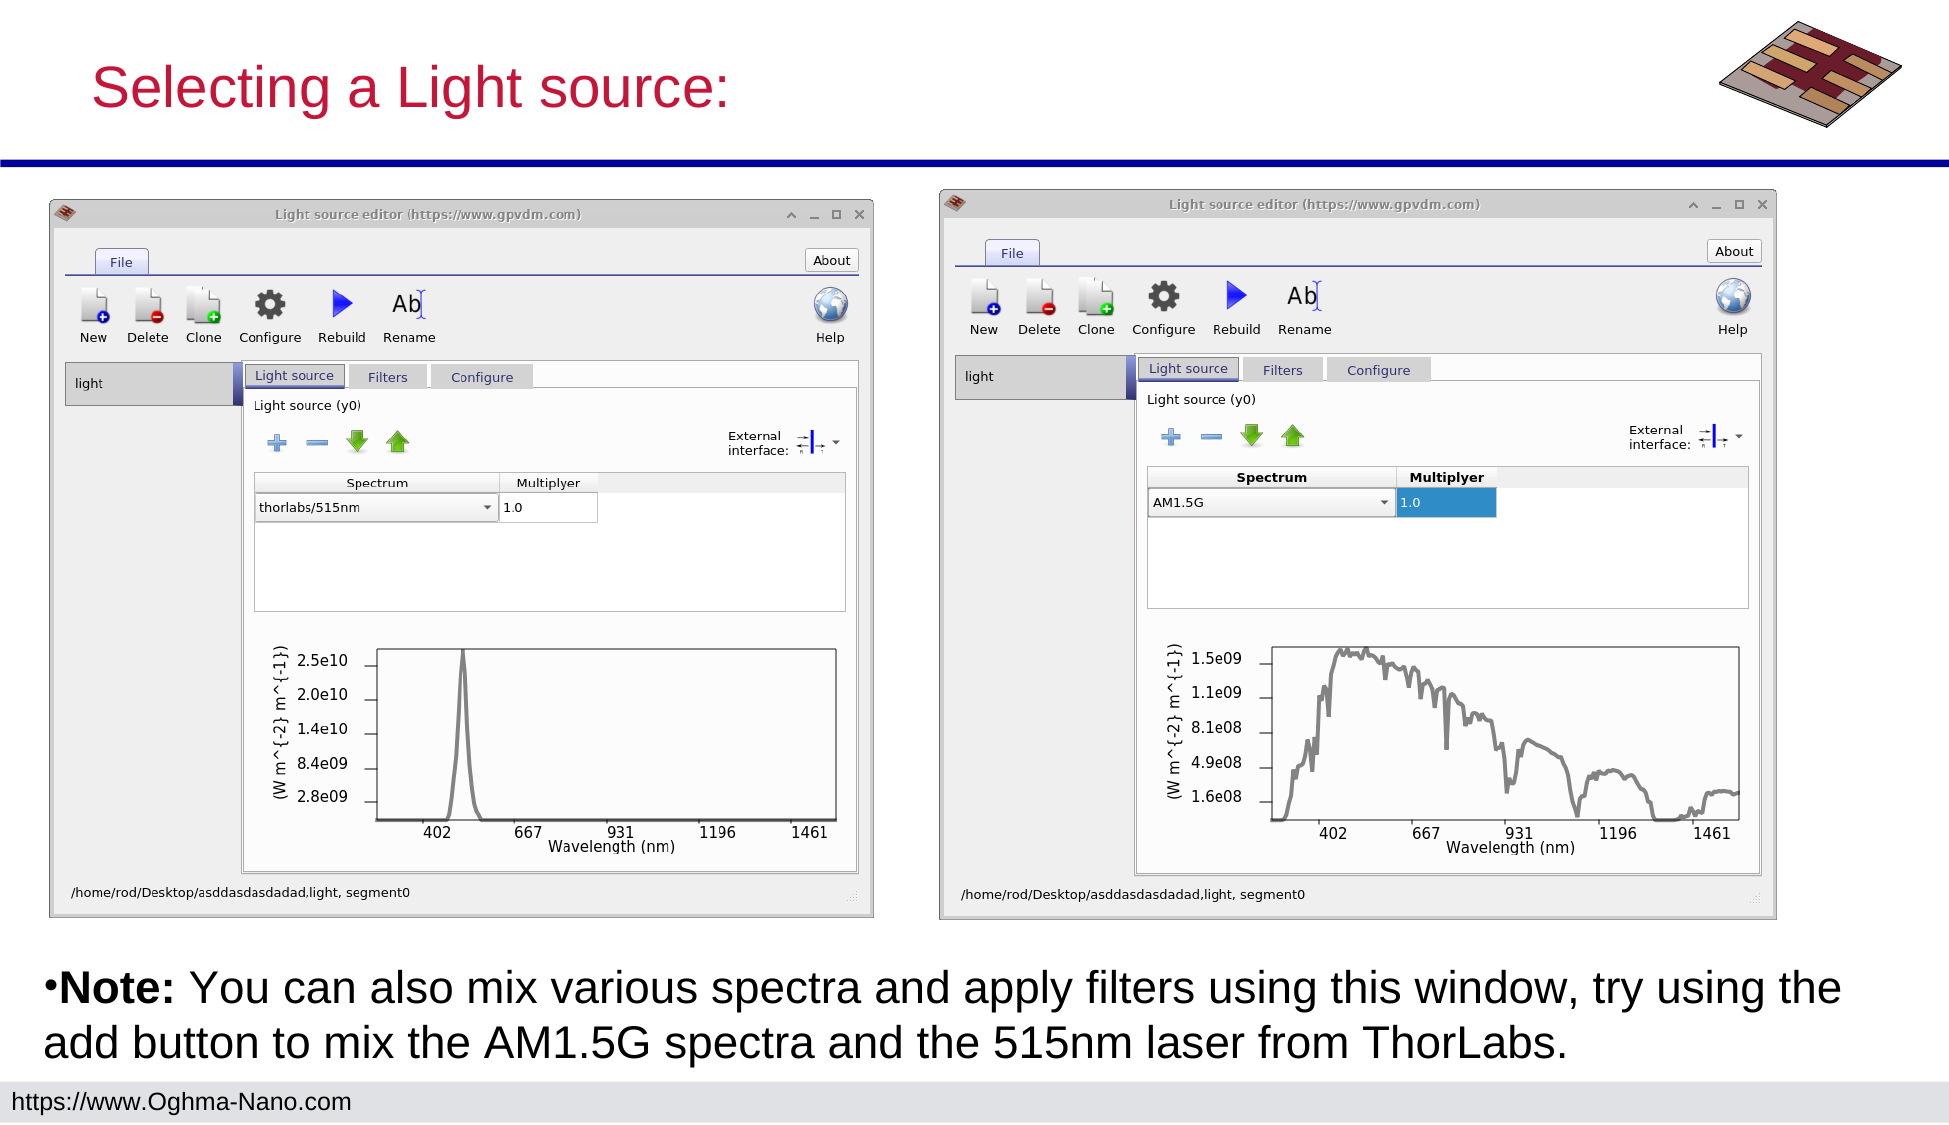

# Selecting a Light source:
Note: You can also mix various spectra and apply filters using this window, try using the add button to mix the AM1.5G spectra and the 515nm laser from ThorLabs.